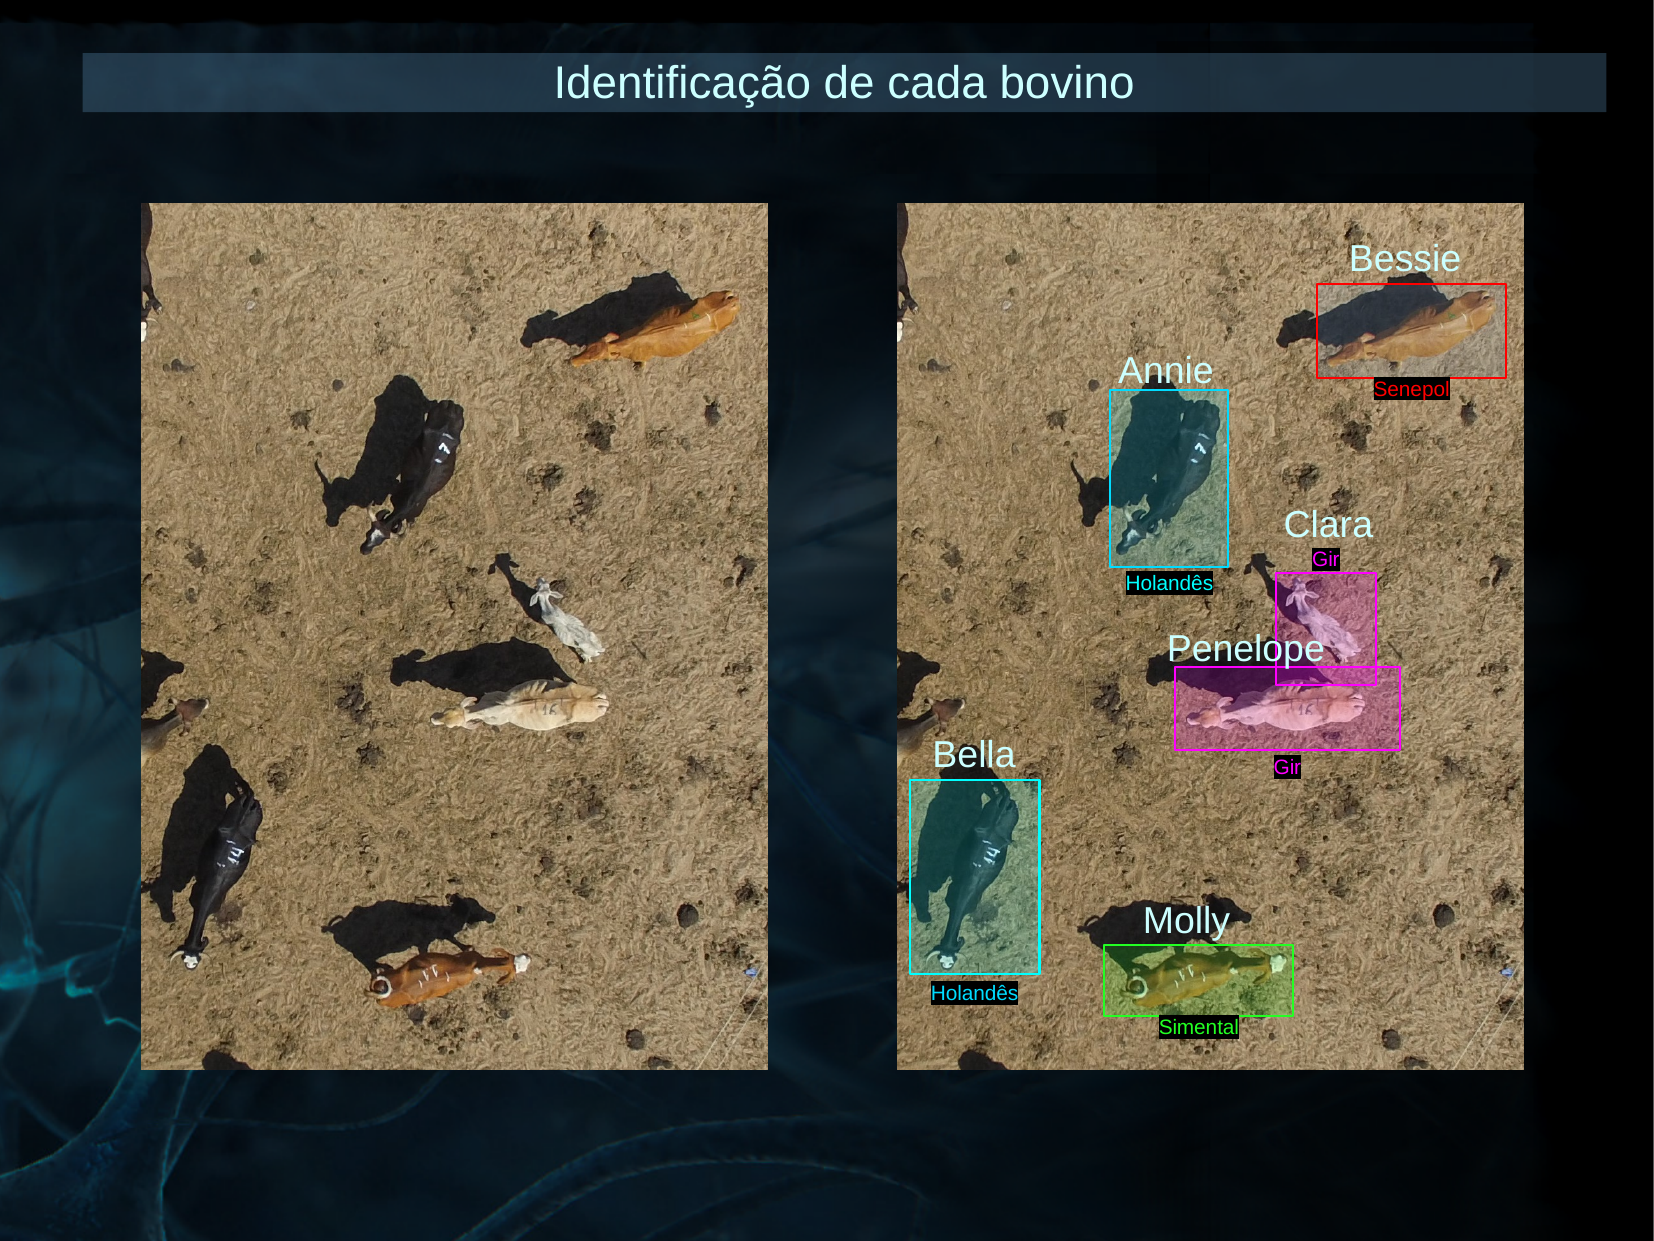

Identificação de cada bovino
Bessie
Senepol
Annie
Holandês
Clara
Gir
Penelope
Gir
Bella
Holandês
Molly
Simental